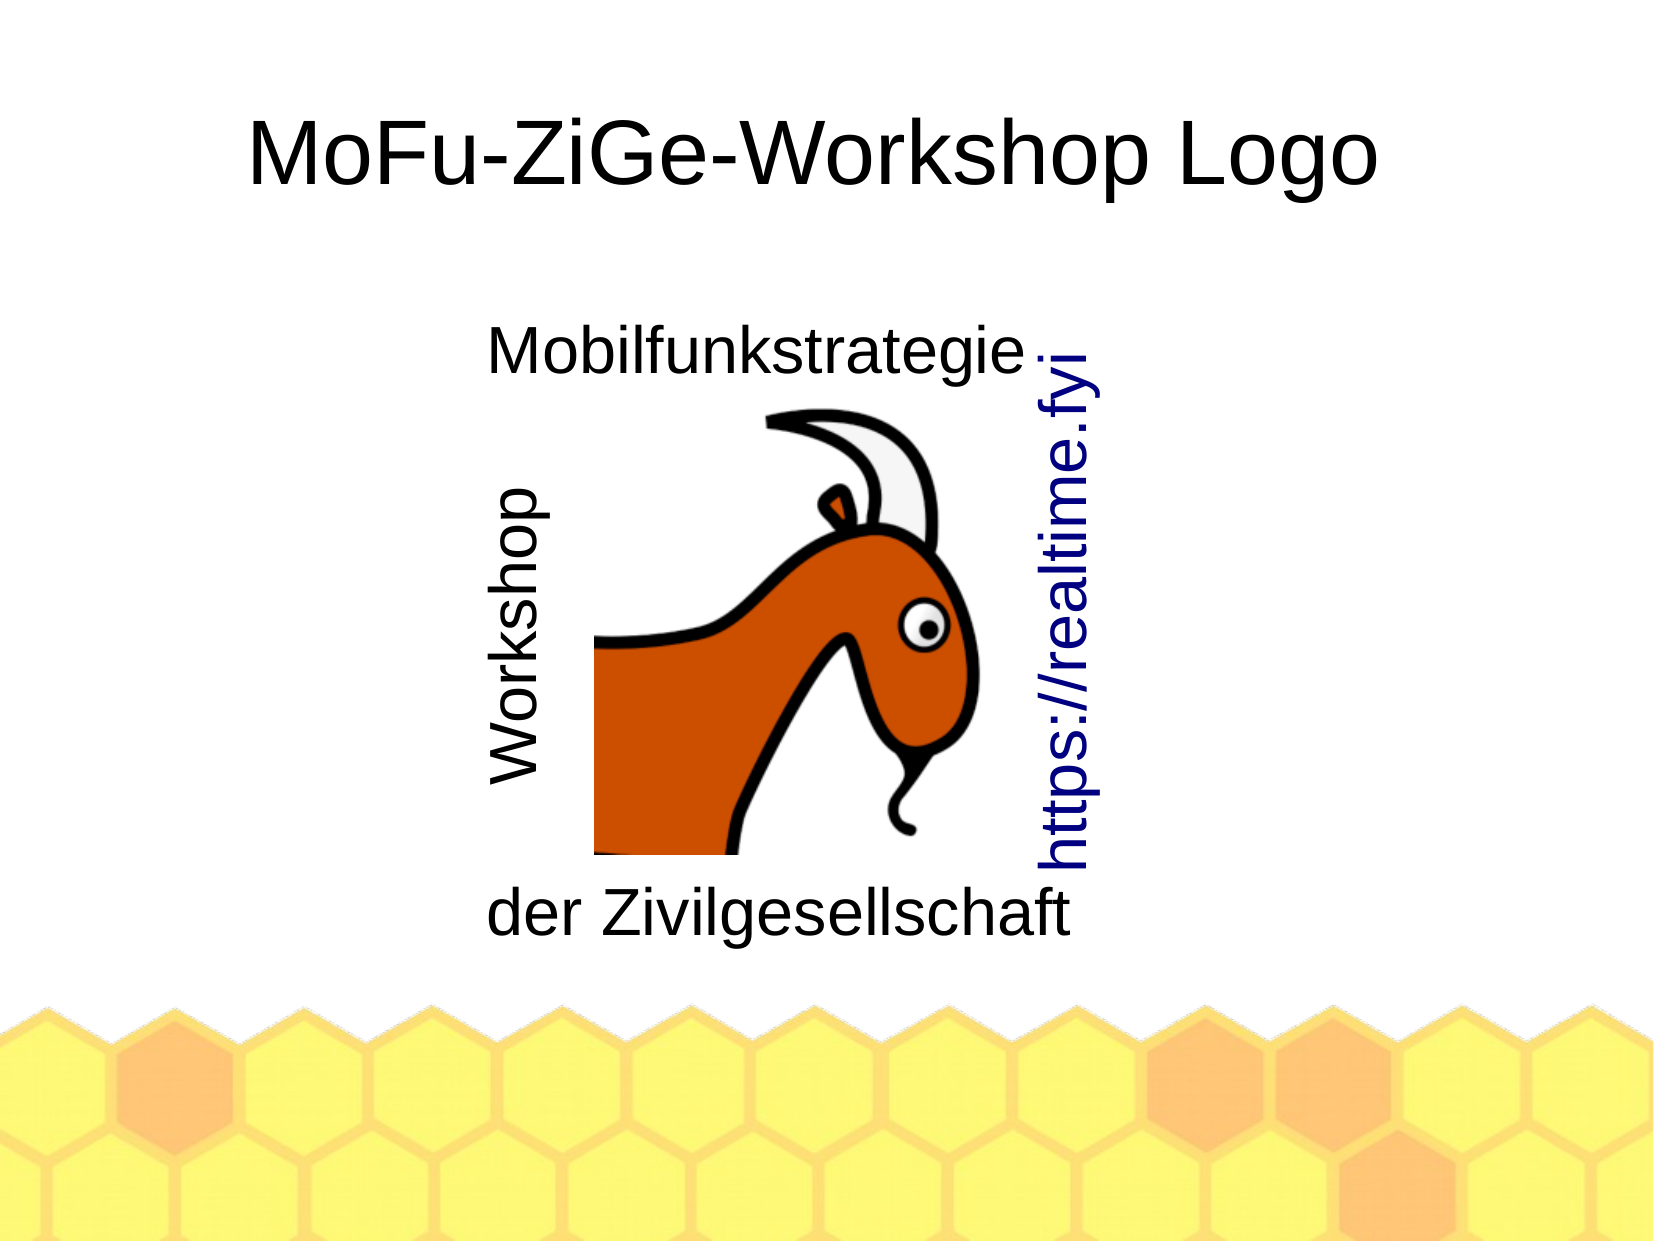

# MoFu-ZiGe-Workshop Logo
Mobilfunkstrategie
Workshop
https://realtime.fyi
der Zivilgesellschaft